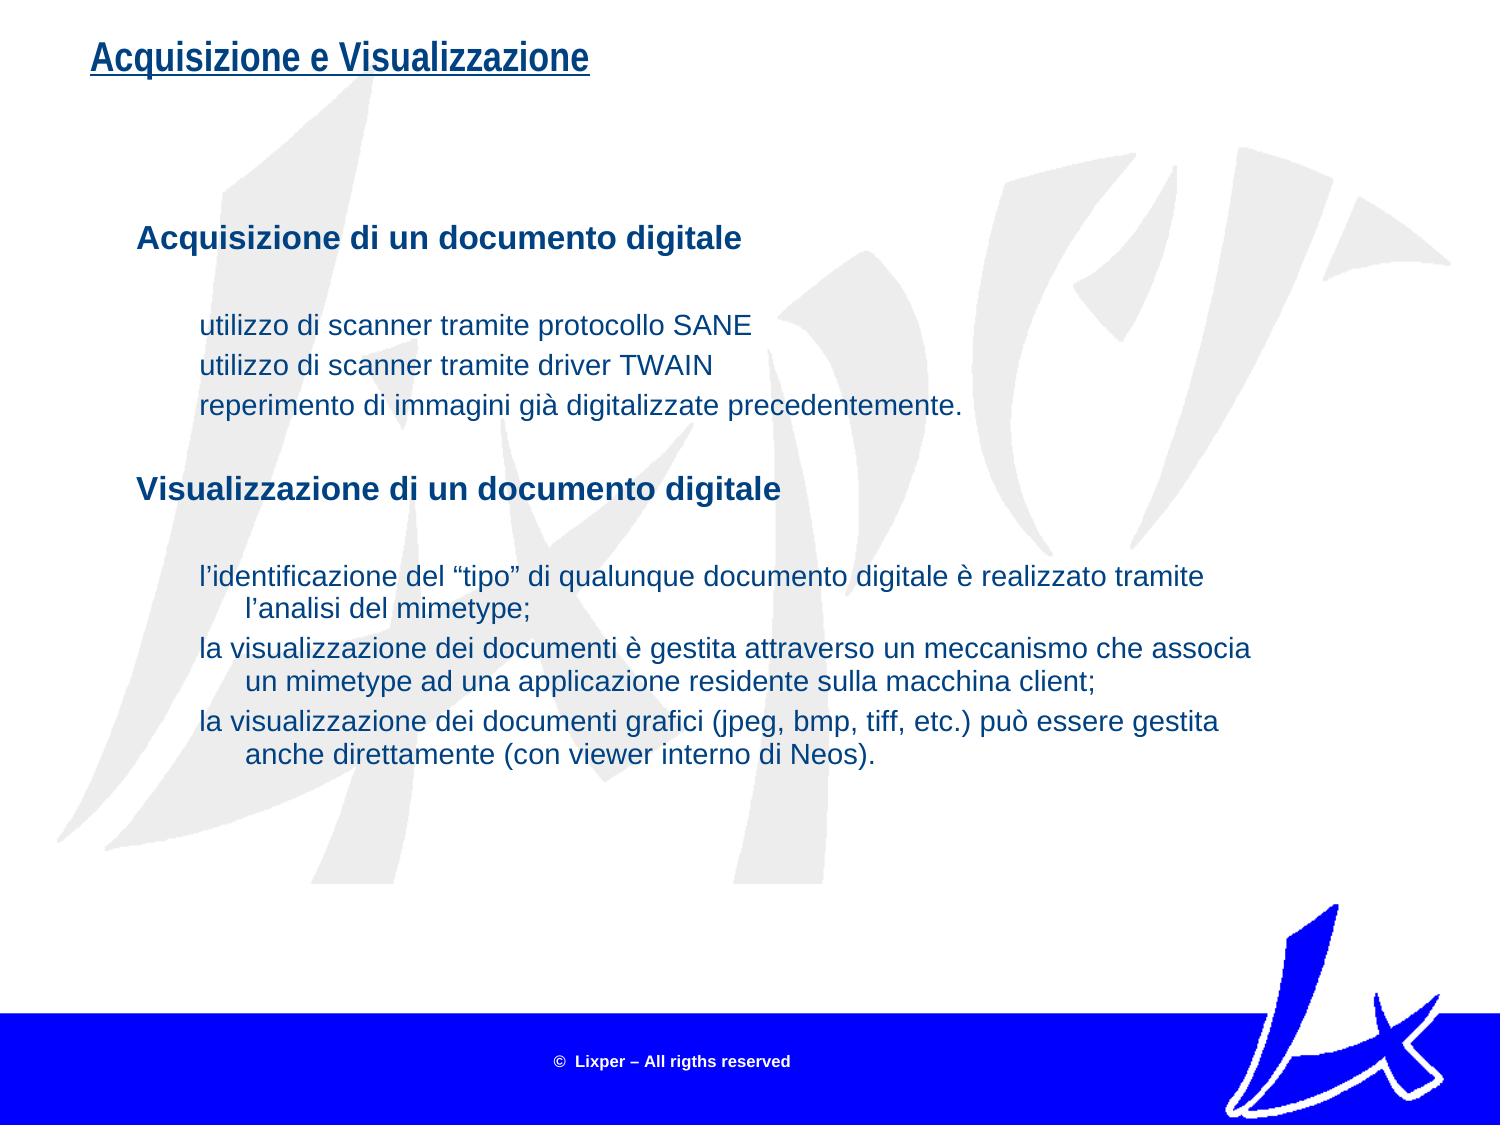

# Acquisizione e Visualizzazione
Acquisizione di un documento digitale
utilizzo di scanner tramite protocollo SANE
utilizzo di scanner tramite driver TWAIN
reperimento di immagini già digitalizzate precedentemente.
Visualizzazione di un documento digitale
l’identificazione del “tipo” di qualunque documento digitale è realizzato tramite l’analisi del mimetype;
la visualizzazione dei documenti è gestita attraverso un meccanismo che associa un mimetype ad una applicazione residente sulla macchina client;
la visualizzazione dei documenti grafici (jpeg, bmp, tiff, etc.) può essere gestita anche direttamente (con viewer interno di Neos).